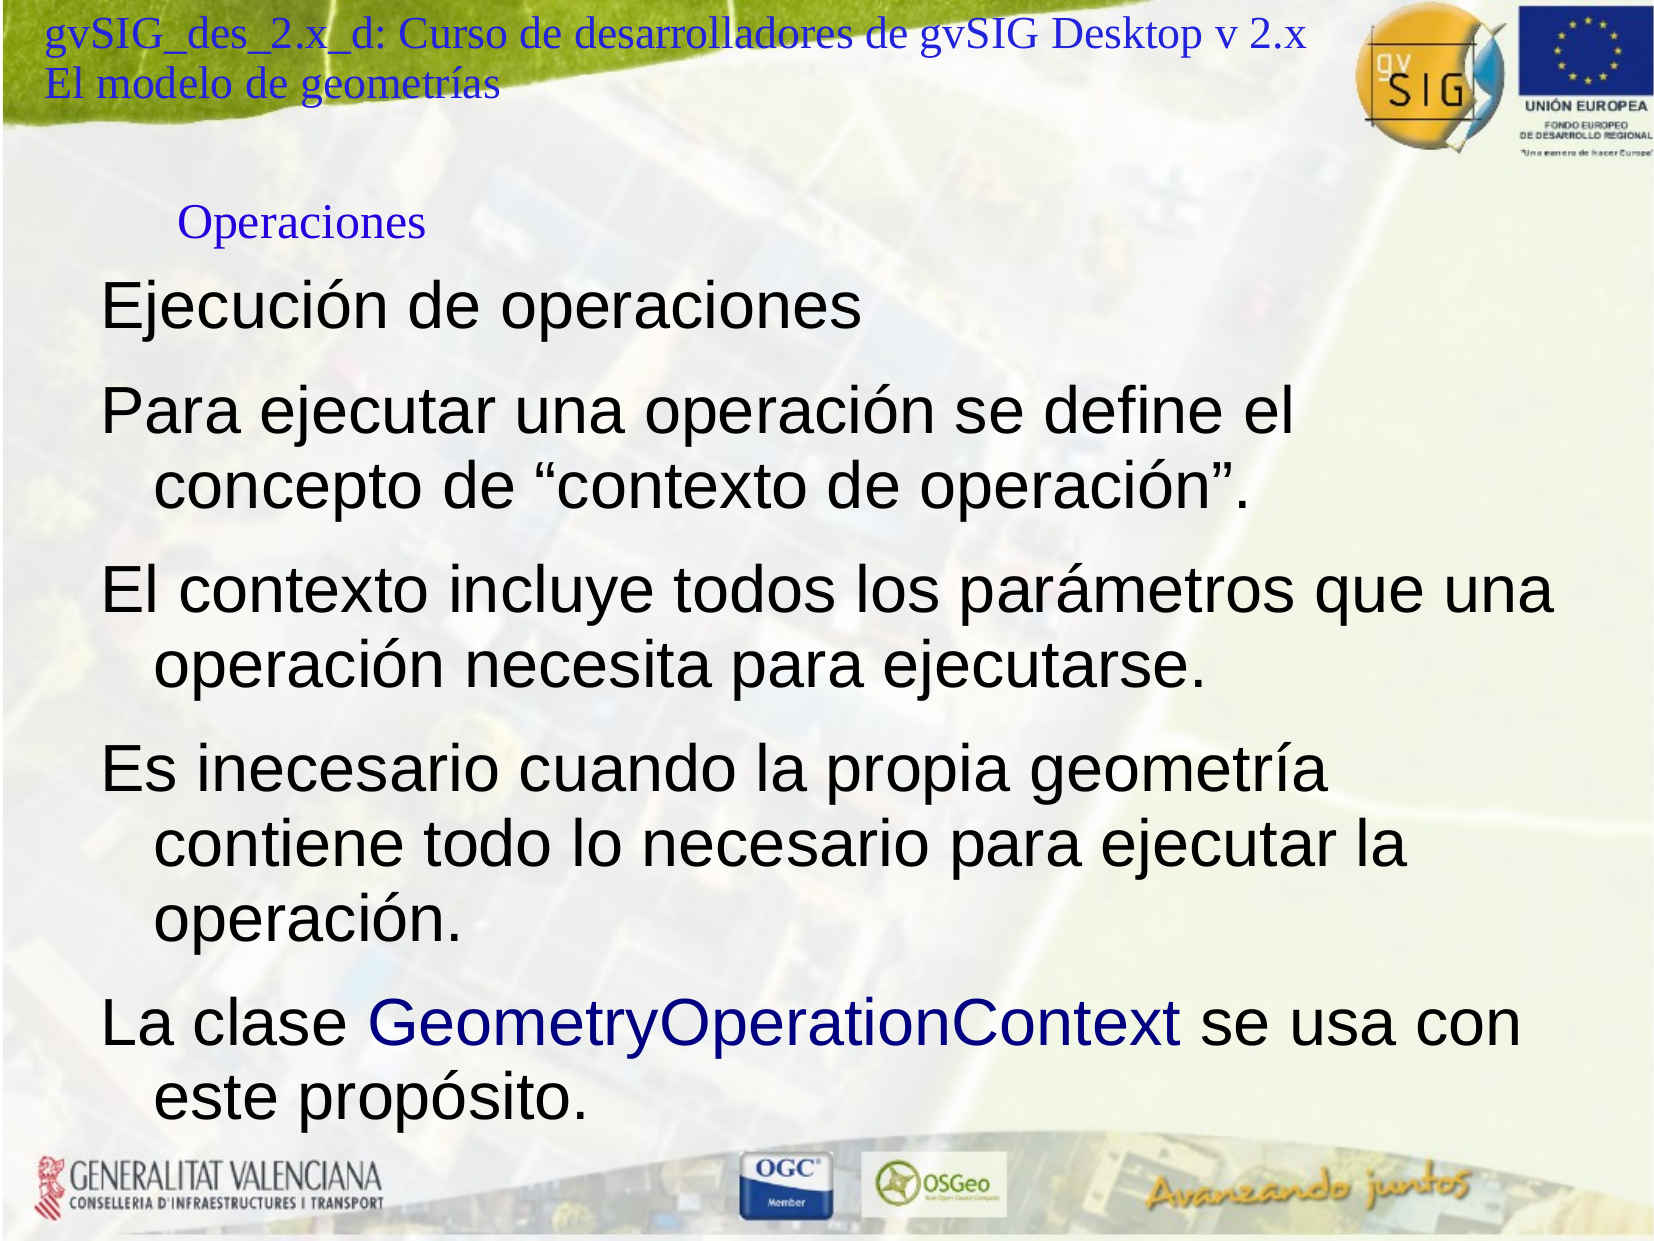

Operaciones
# Ejecución de operaciones
Para ejecutar una operación se define el concepto de “contexto de operación”.
El contexto incluye todos los parámetros que una operación necesita para ejecutarse.
Es inecesario cuando la propia geometría contiene todo lo necesario para ejecutar la operación.
La clase GeometryOperationContext se usa con este propósito.